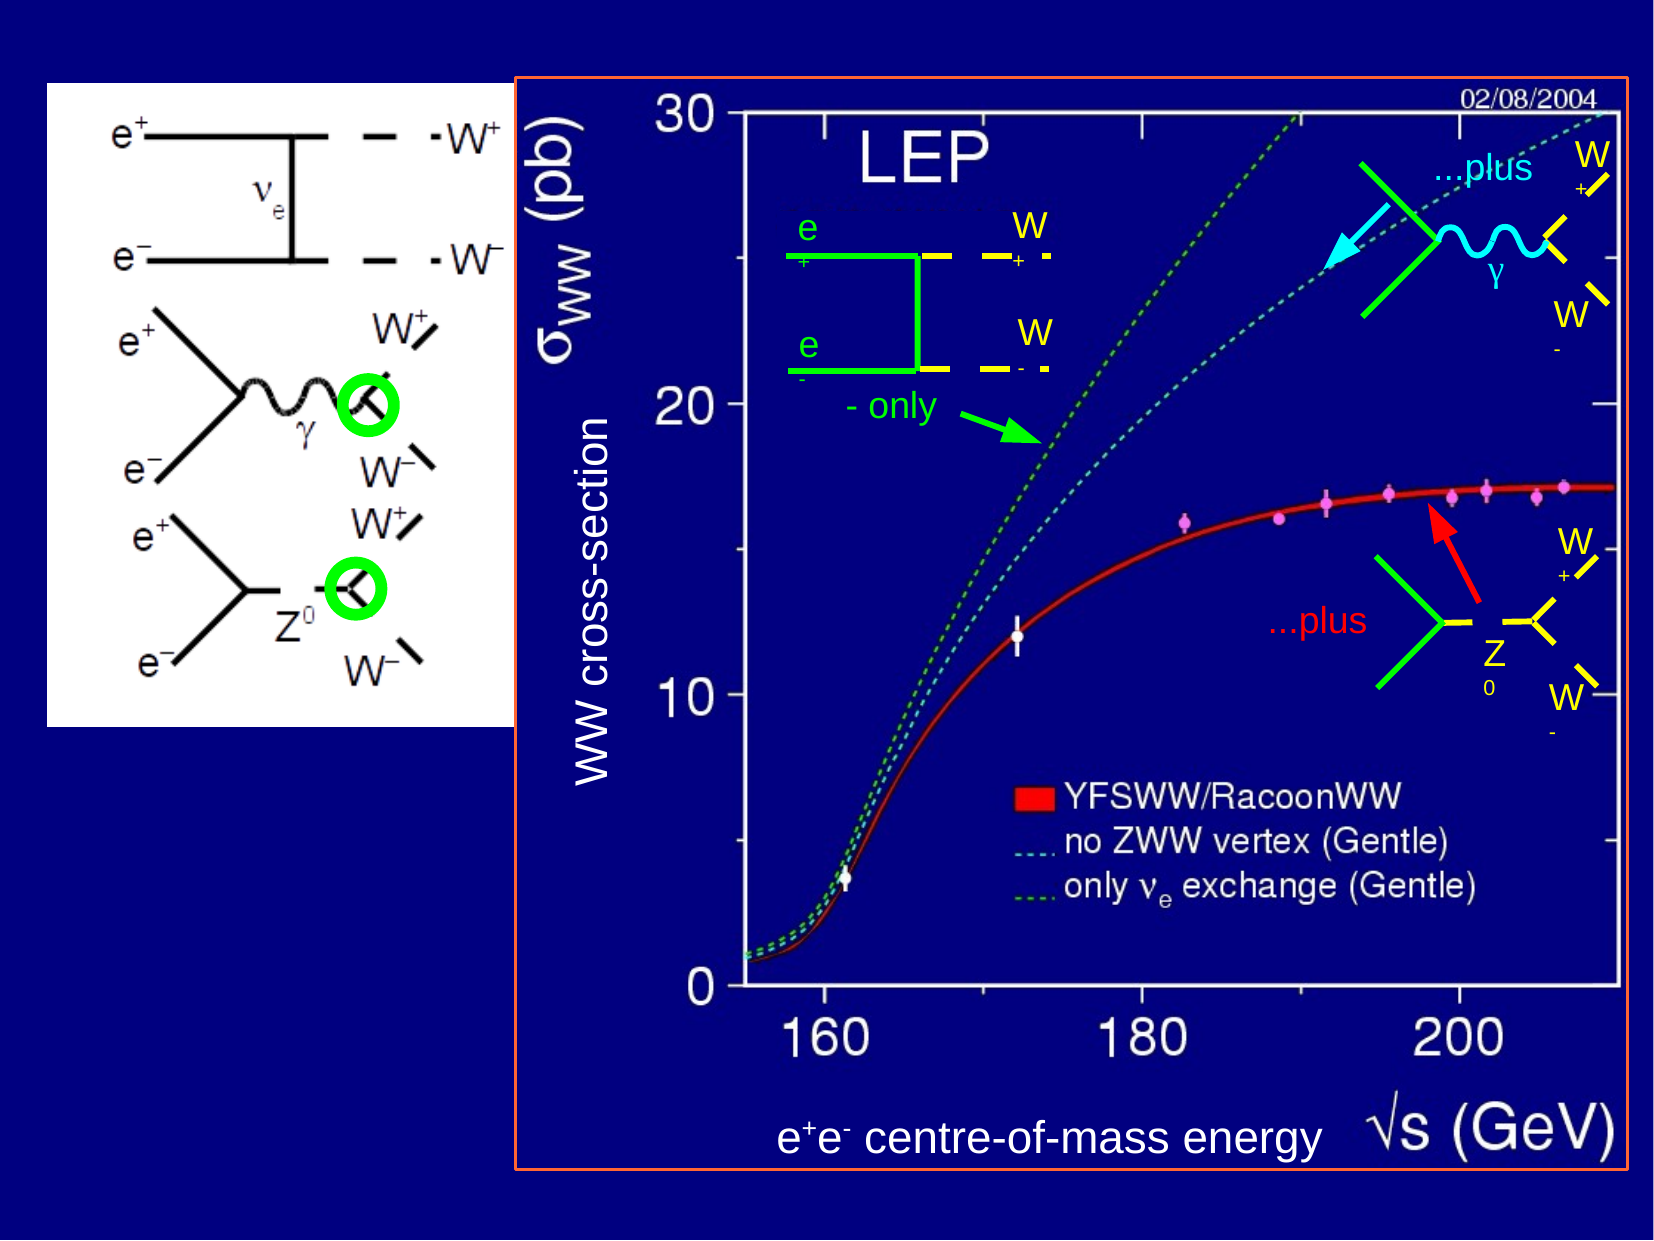

W-pair production at LEP
W+
...plus
Three tree-level Feynman diagrams
W+
e+
γ
W-
W-
e-
- only
W+
WW cross-section
...plus
Z0
W-
e+e- centre-of-mass energy